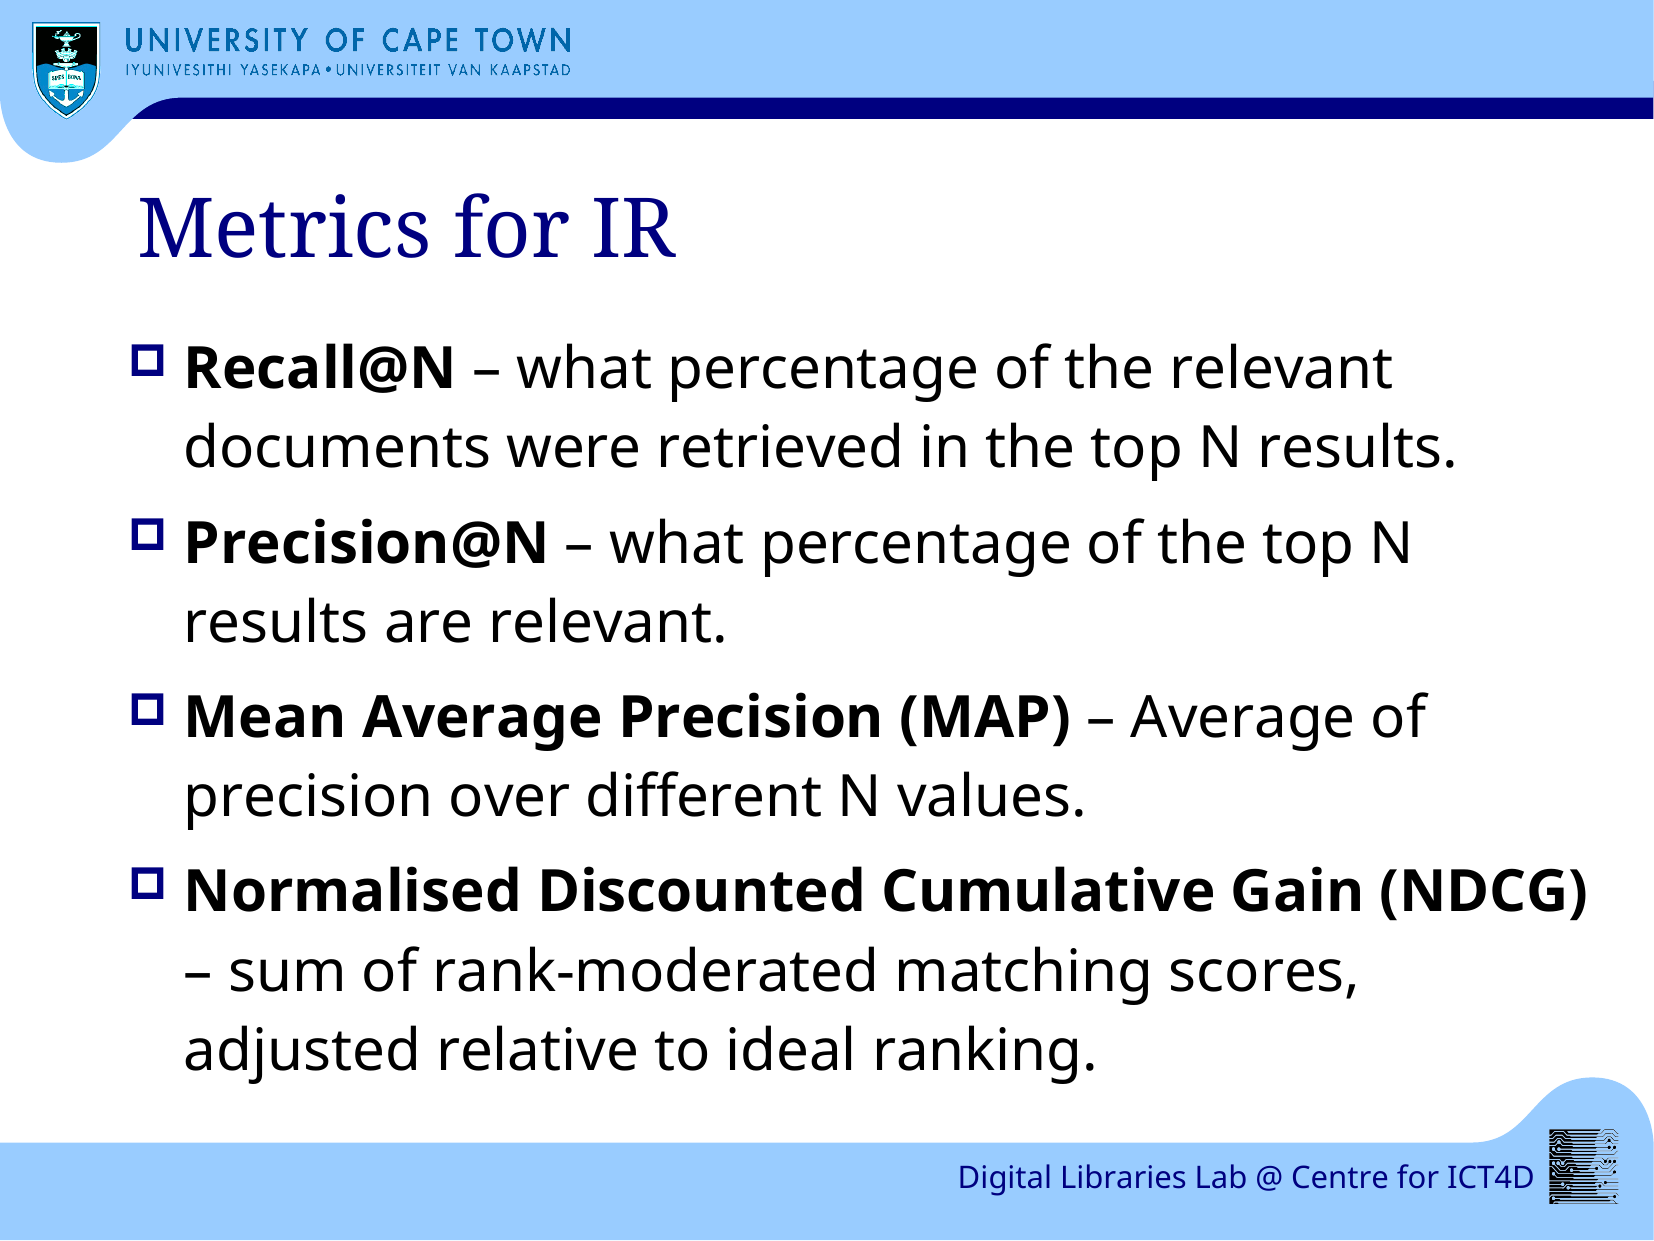

# Metrics for IR
Recall@N – what percentage of the relevant documents were retrieved in the top N results.
Precision@N – what percentage of the top N results are relevant.
Mean Average Precision (MAP) – Average of precision over different N values.
Normalised Discounted Cumulative Gain (NDCG) – sum of rank-moderated matching scores, adjusted relative to ideal ranking.